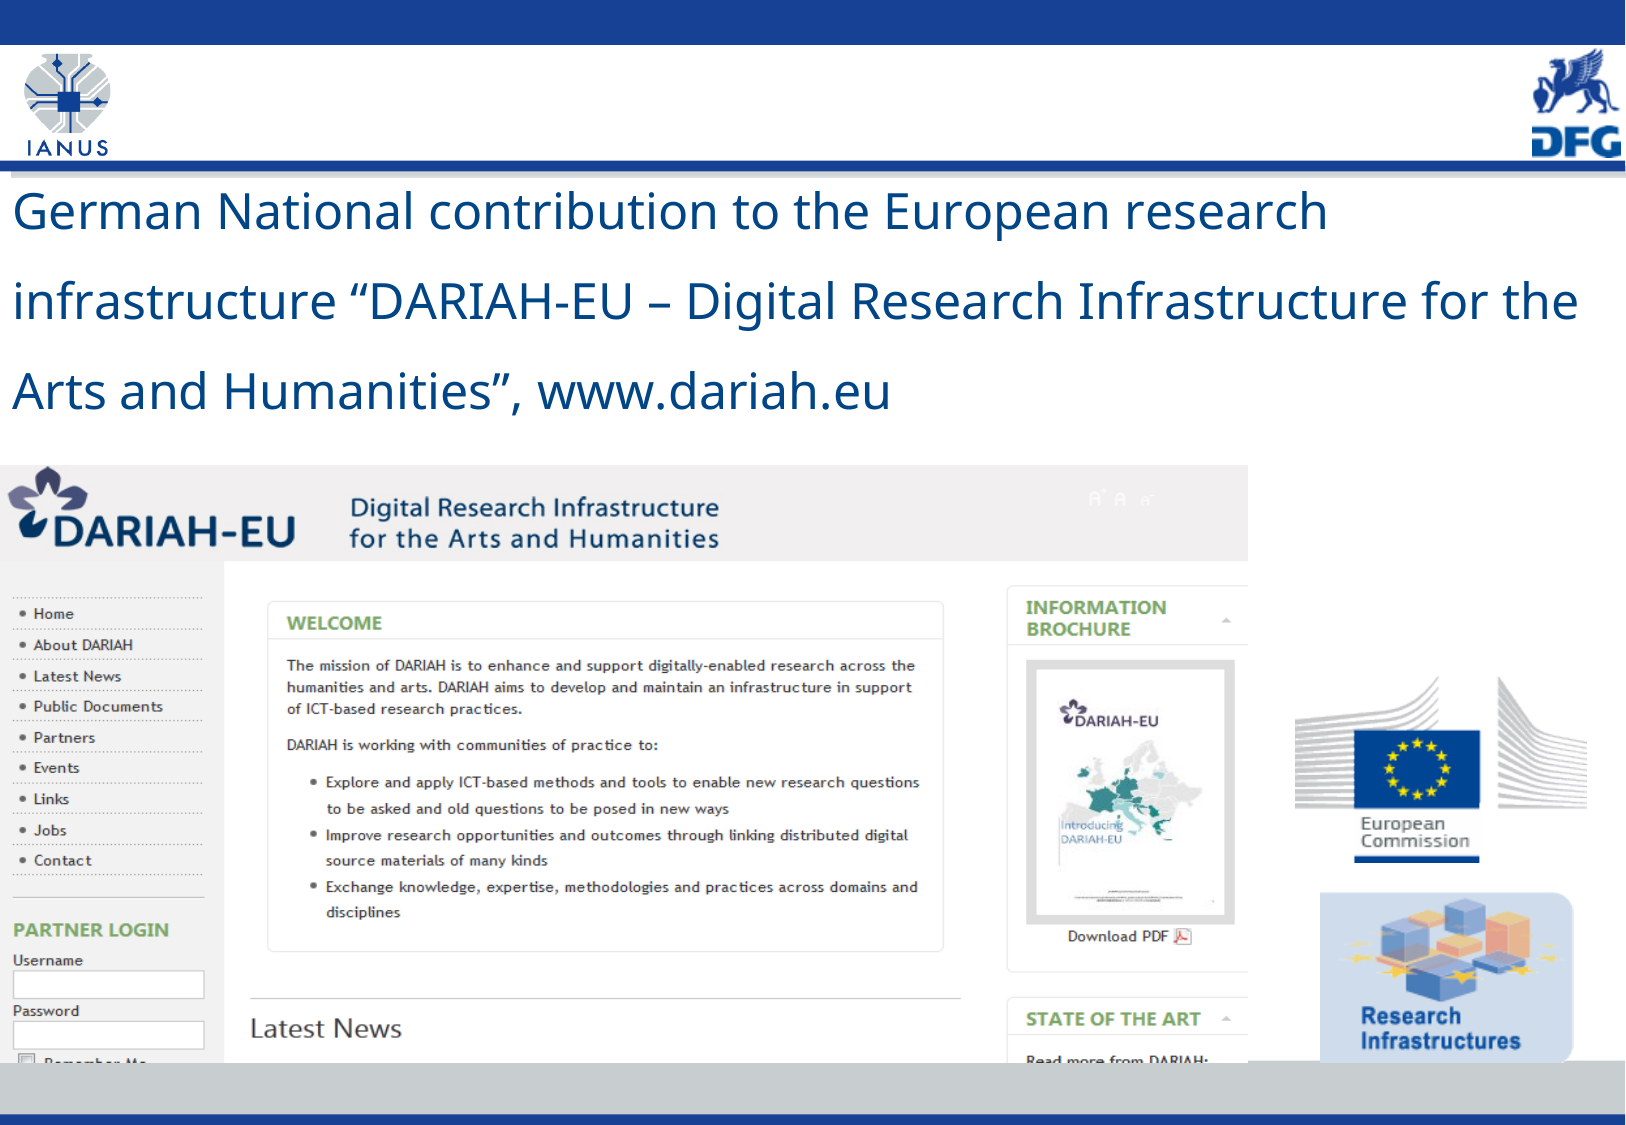

German National contribution to the European research infrastructure “DARIAH-EU – Digital Research Infrastructure for the Arts and Humanities”, www.dariah.eu